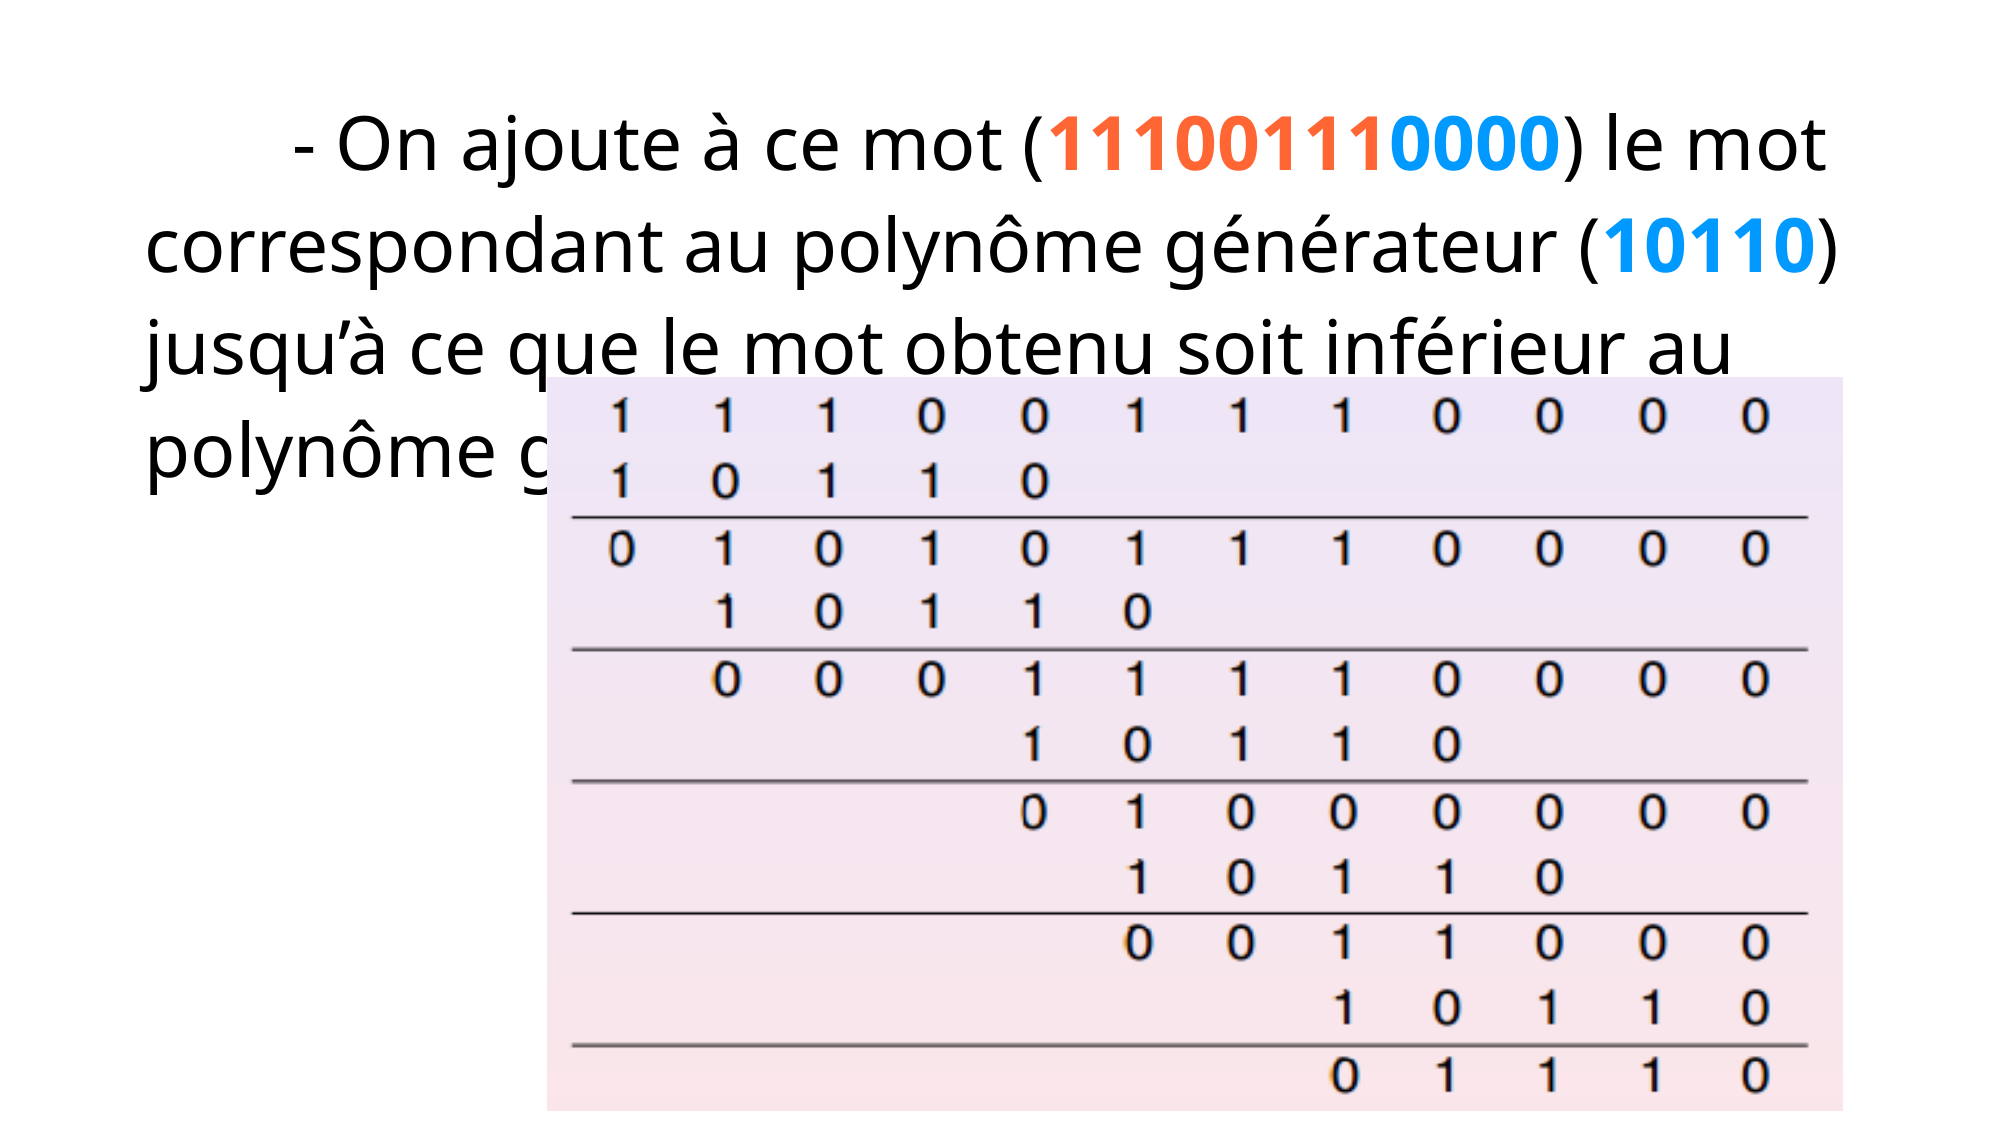

- On ajoute à ce mot (111001110000) le mot correspondant au polynôme générateur (10110) jusqu’à ce que le mot obtenu soit inférieur au polynôme générateur.